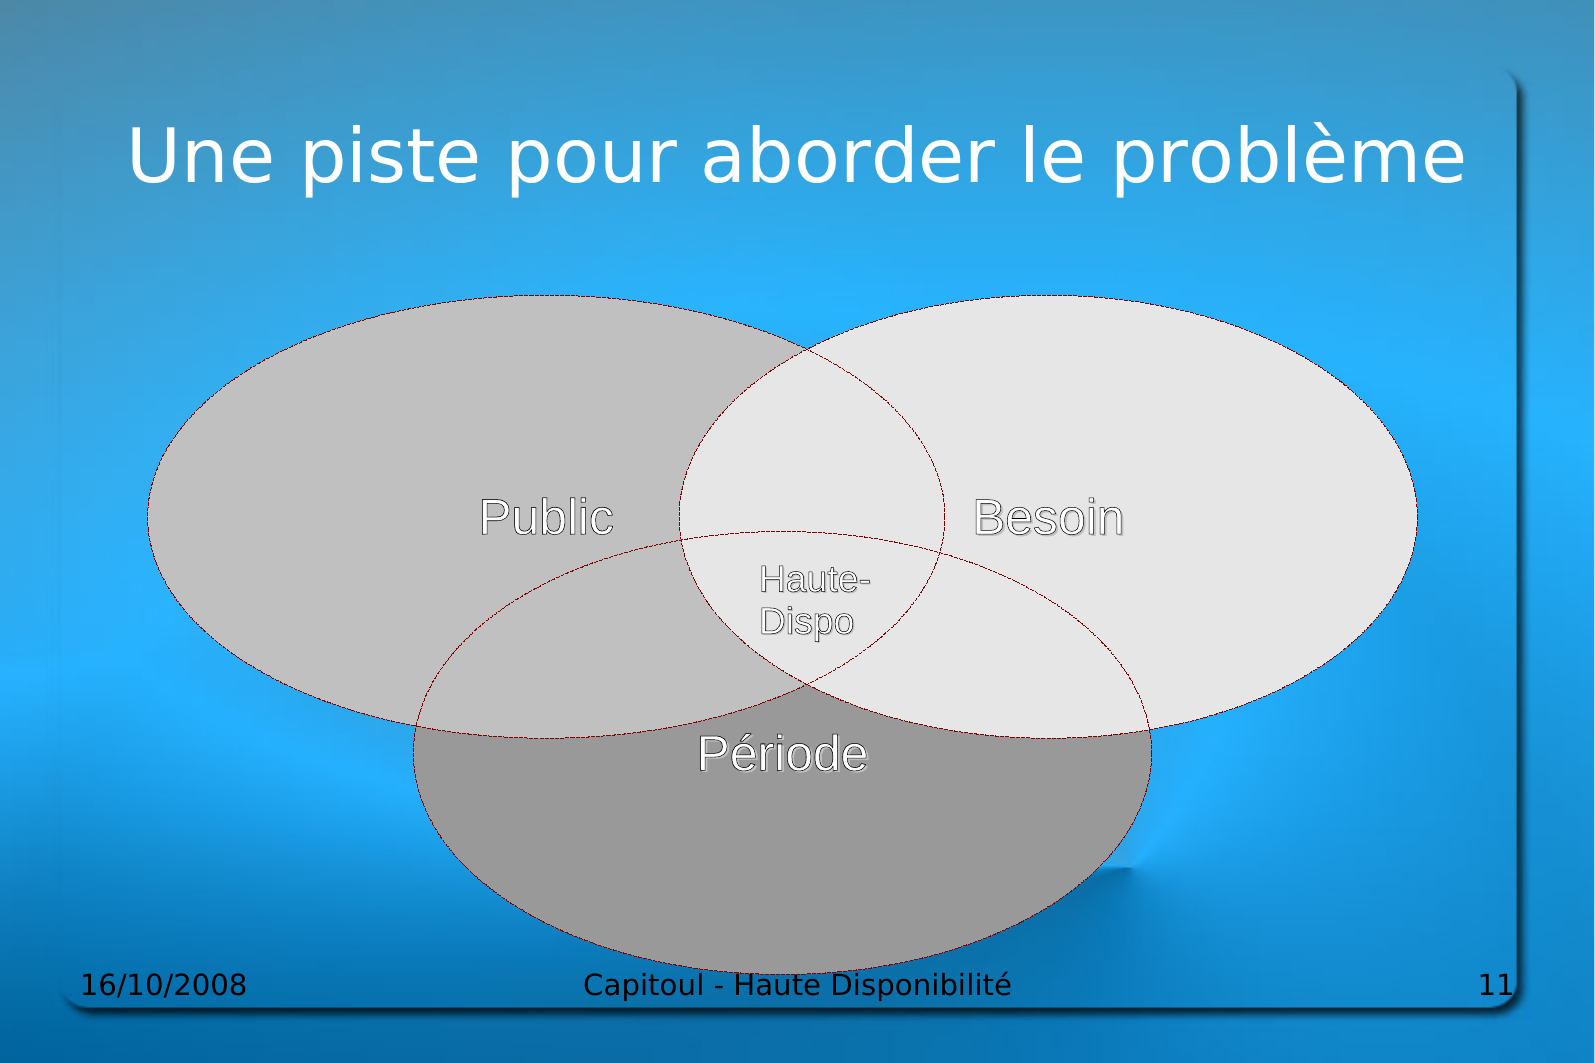

# Une piste pour aborder le problème
Public
Public
Besoin
Période
Période
Haute-
Dispo
16/10/2008
Capitoul - Haute Disponibilité
11